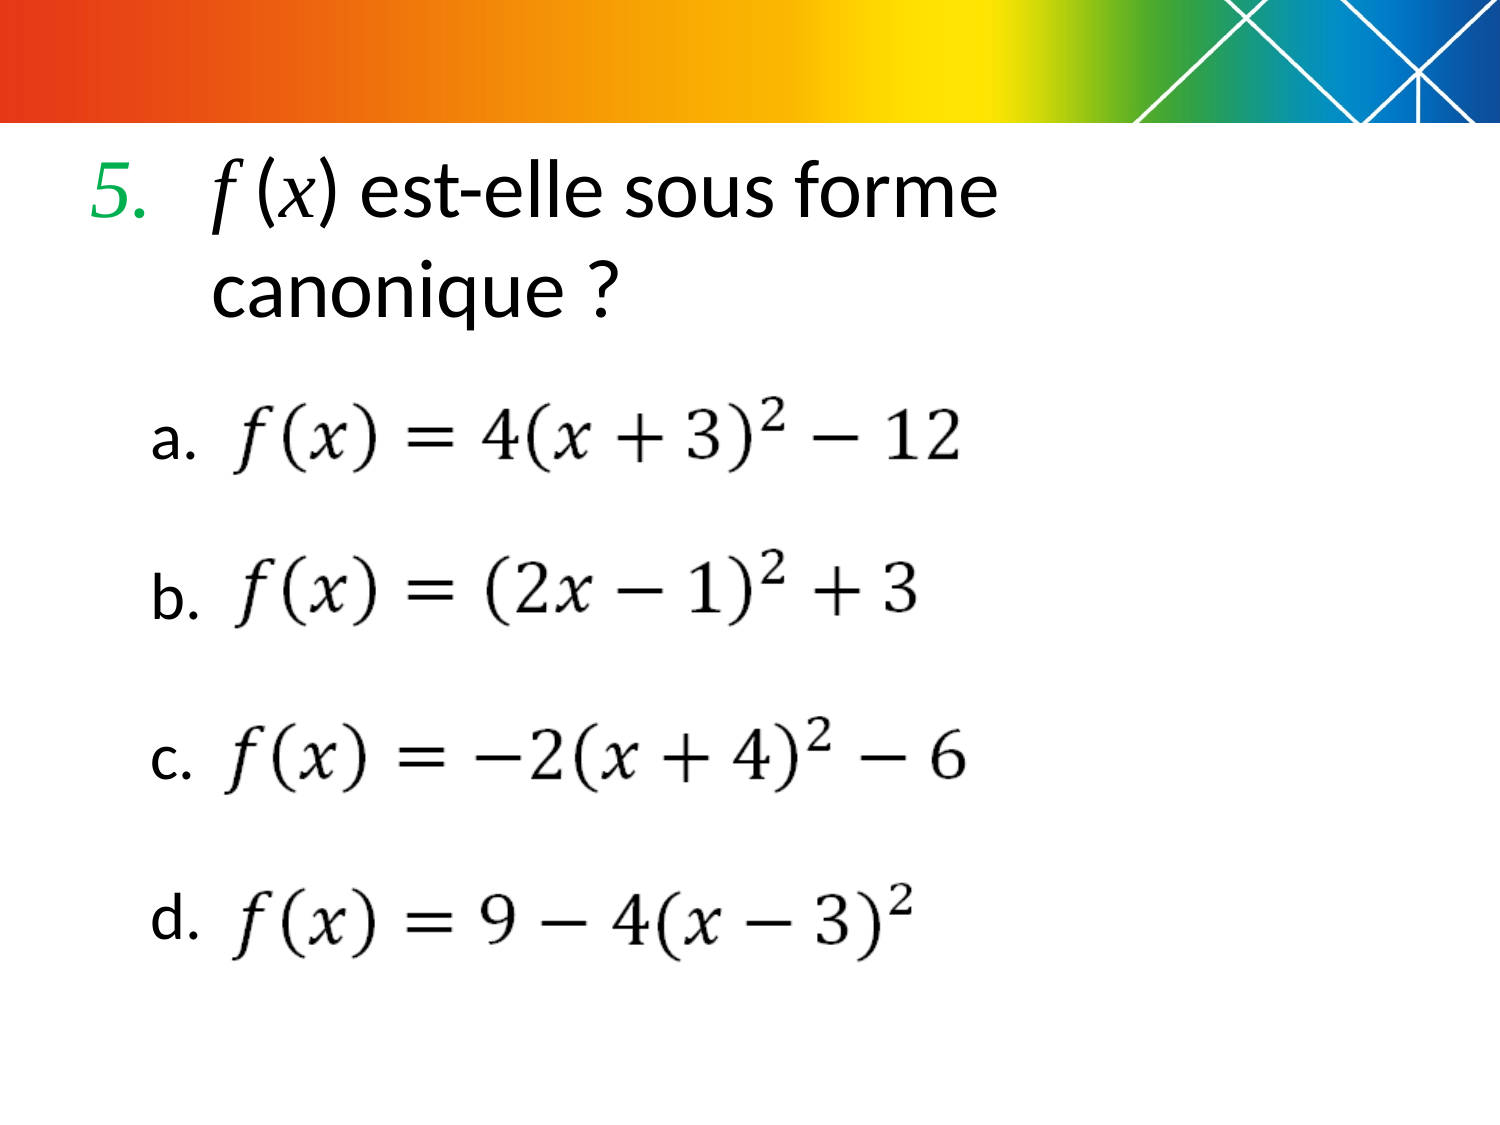

# f (x) est-elle sous forme canonique ?
a.
b.
c.
d.